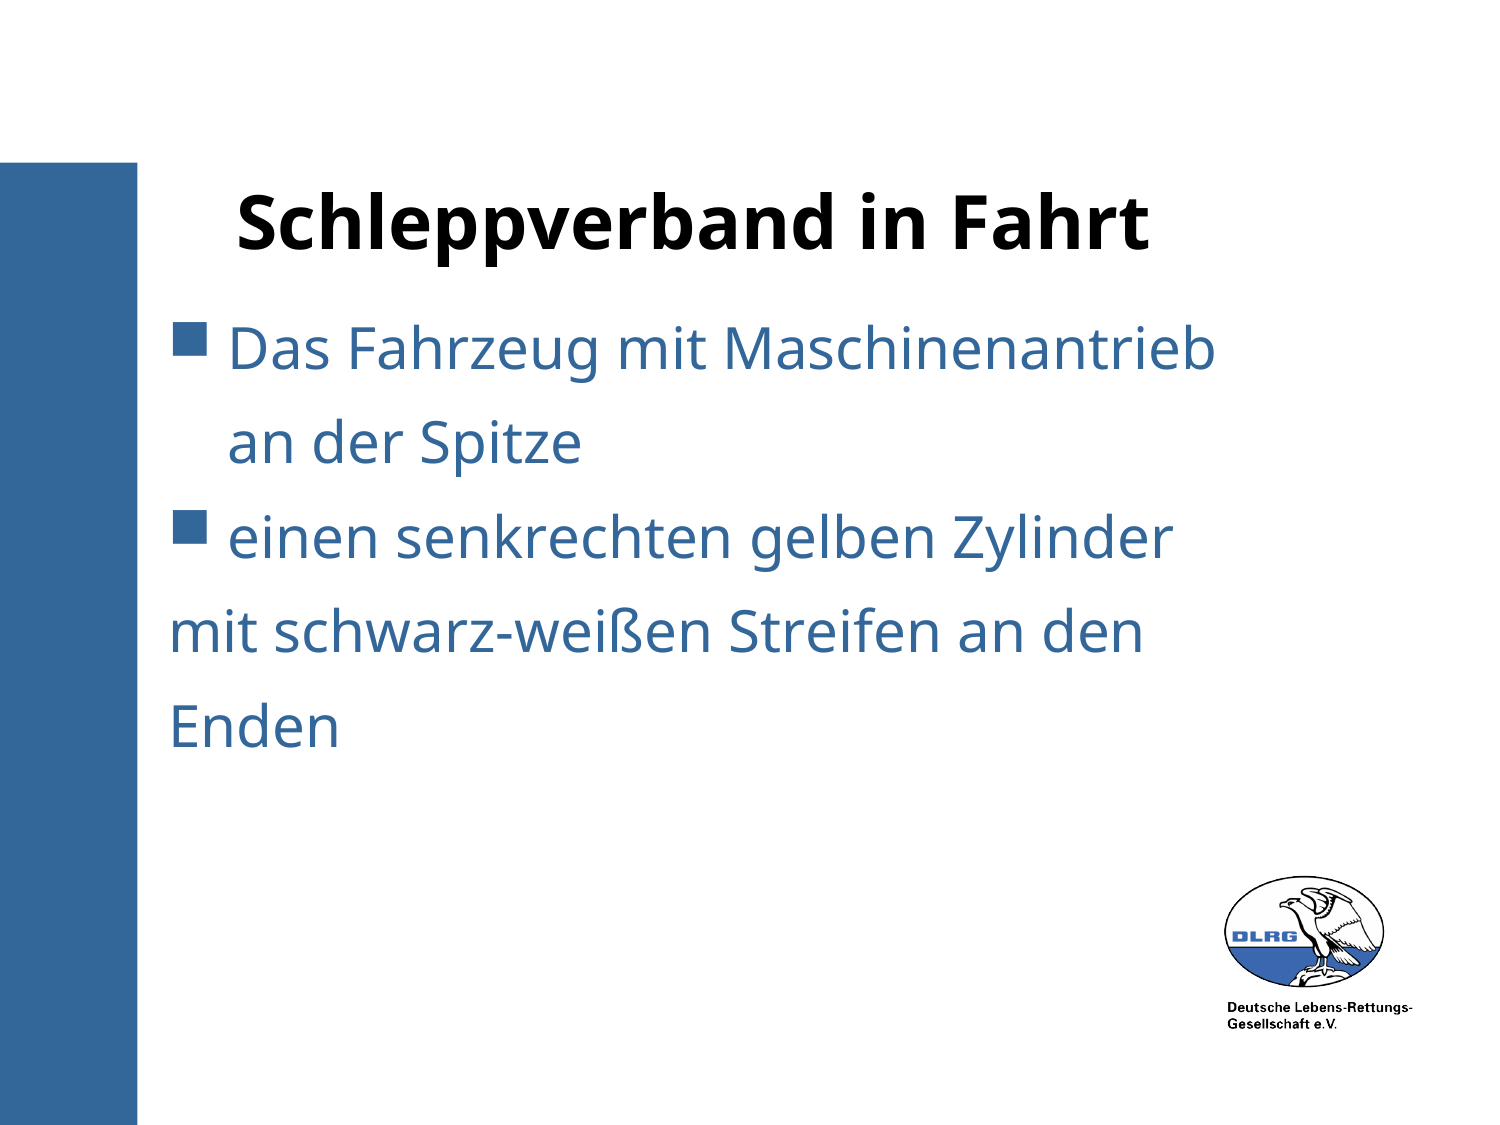

#
Schleppverband in Fahrt
 Das Fahrzeug mit Maschinenantrieb
 an der Spitze
 einen senkrechten gelben Zylinder mit schwarz-weißen Streifen an den Enden